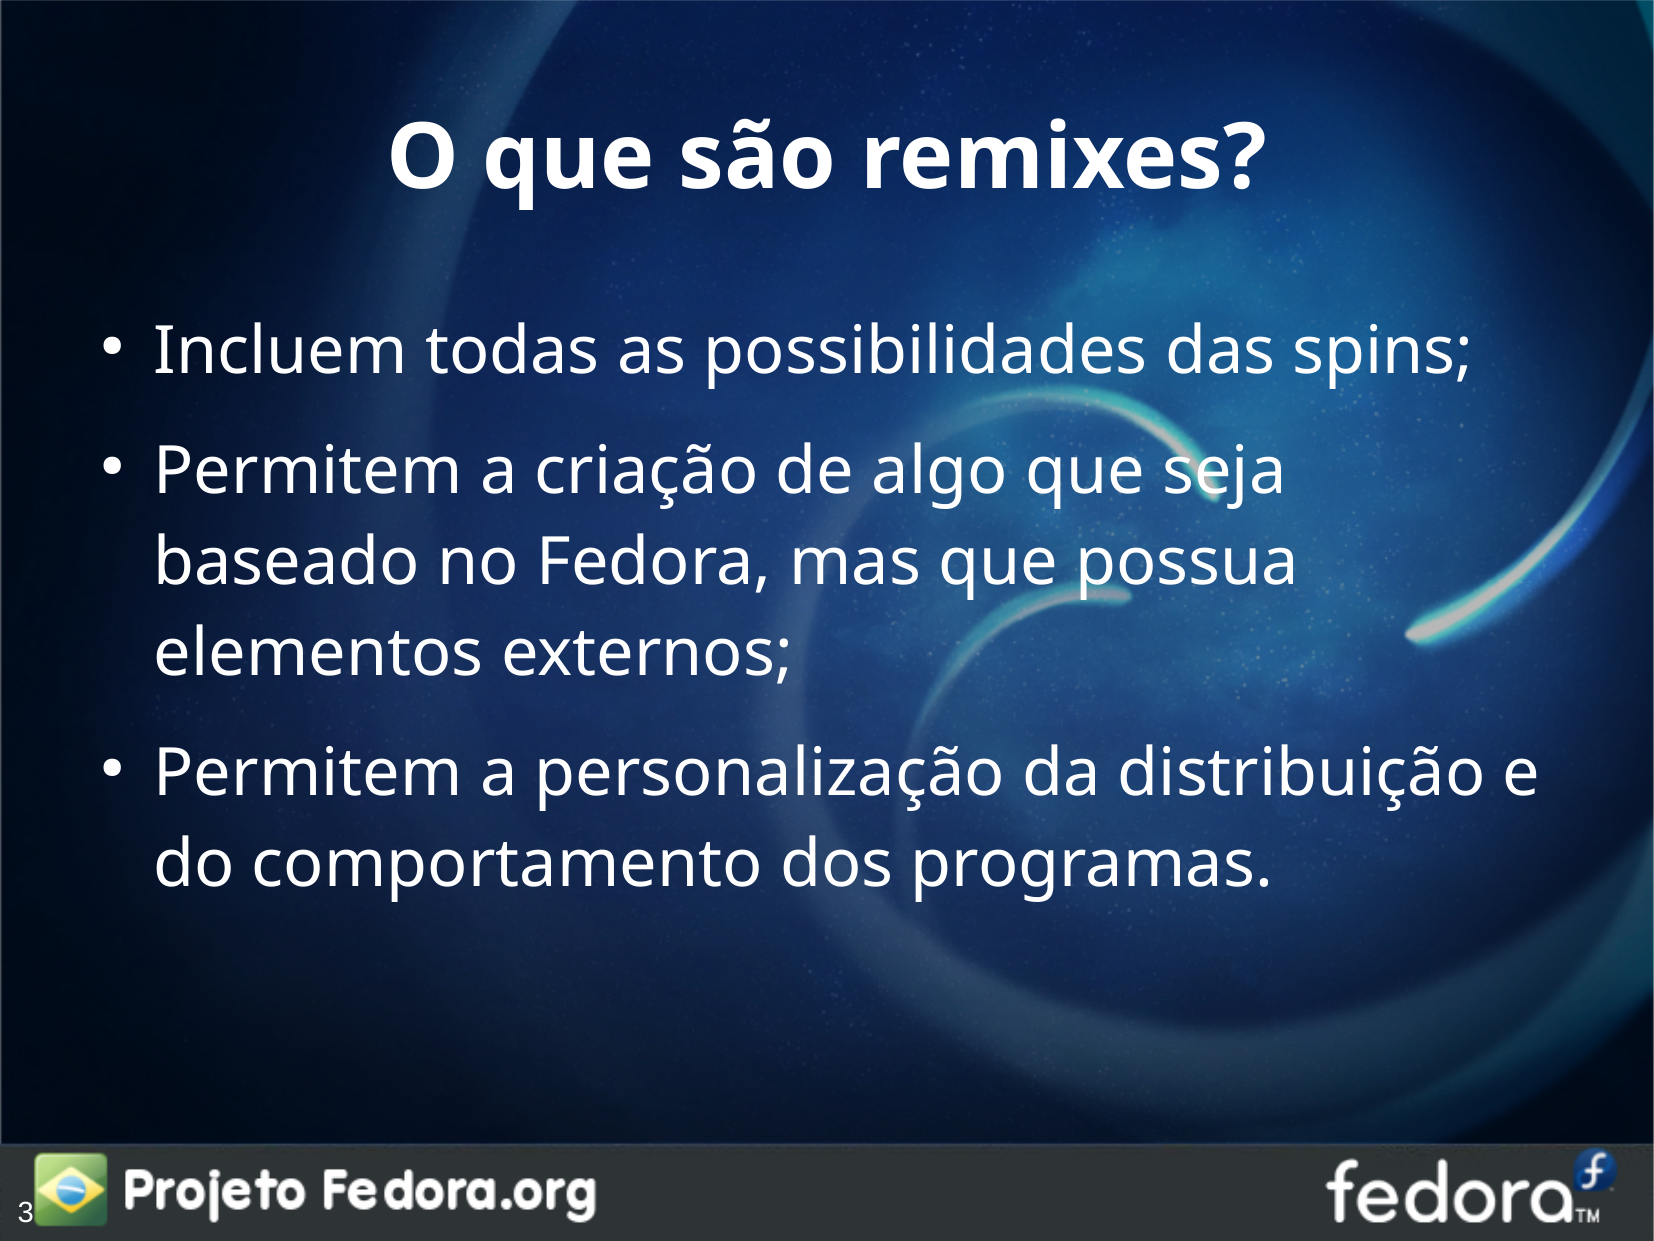

# O que são remixes?
Incluem todas as possibilidades das spins;
Permitem a criação de algo que seja baseado no Fedora, mas que possua elementos externos;
Permitem a personalização da distribuição e do comportamento dos programas.
3